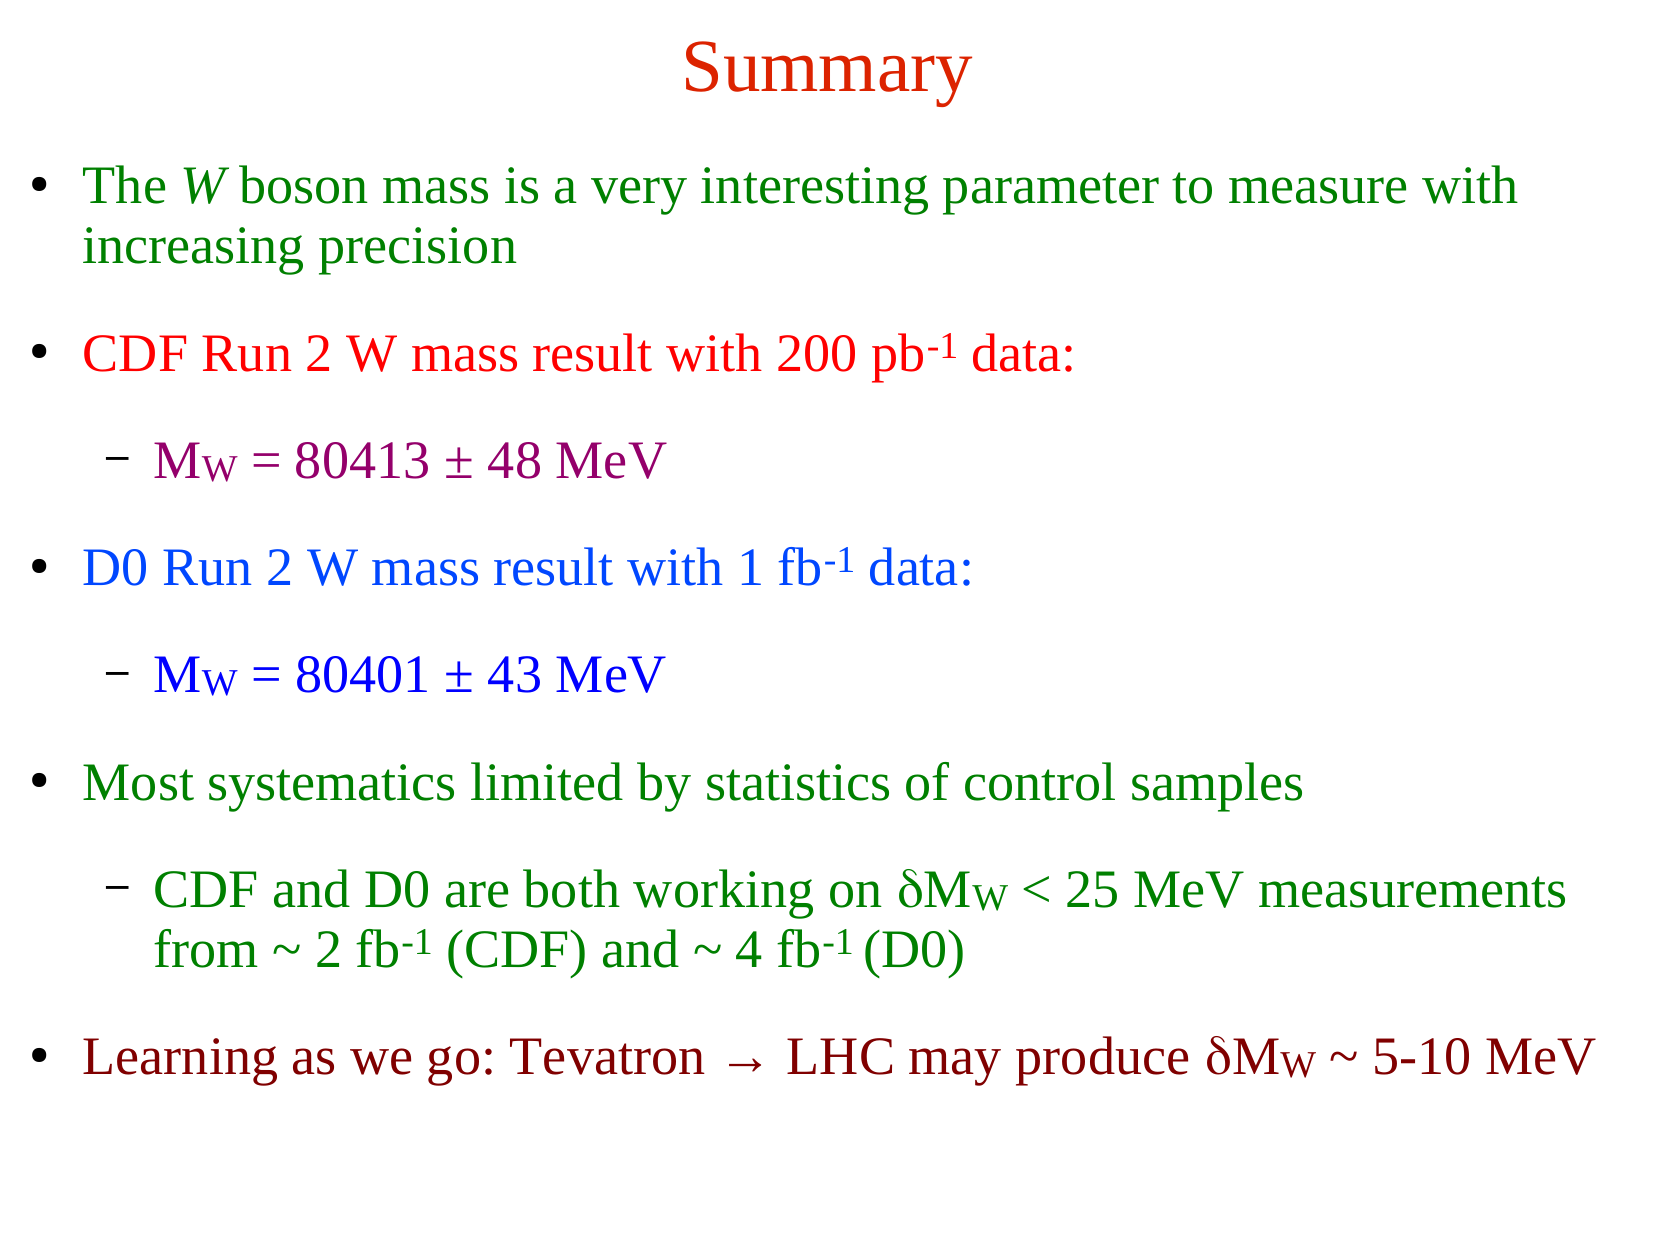

# Summary
The W boson mass is a very interesting parameter to measure with increasing precision
CDF Run 2 W mass result with 200 pb-1 data:
MW = 80413 ± 48 MeV
D0 Run 2 W mass result with 1 fb-1 data:
MW = 80401 ± 43 MeV
Most systematics limited by statistics of control samples
CDF and D0 are both working on δMW < 25 MeV measurements from ~ 2 fb-1 (CDF) and ~ 4 fb-1 (D0)
Learning as we go: Tevatron → LHC may produce δMW ~ 5-10 MeV